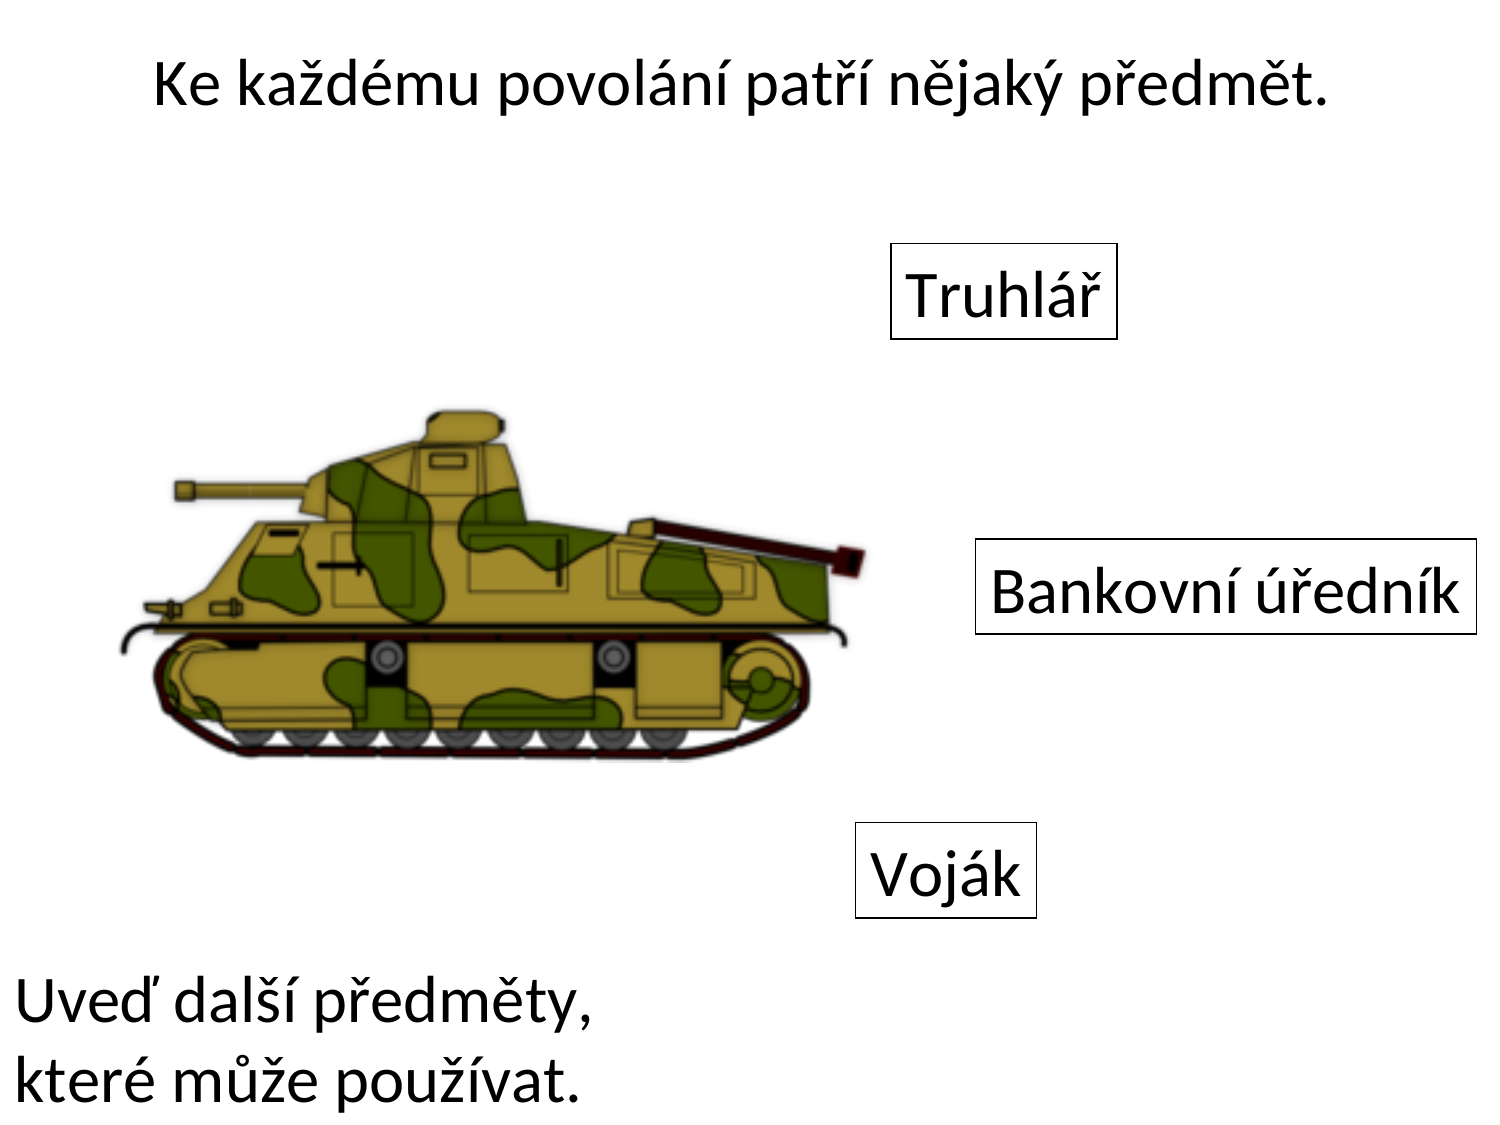

Ke každému povolání patří nějaký předmět.
Truhlář
Bankovní úředník
Voják
Uveď další předměty,
které může používat.